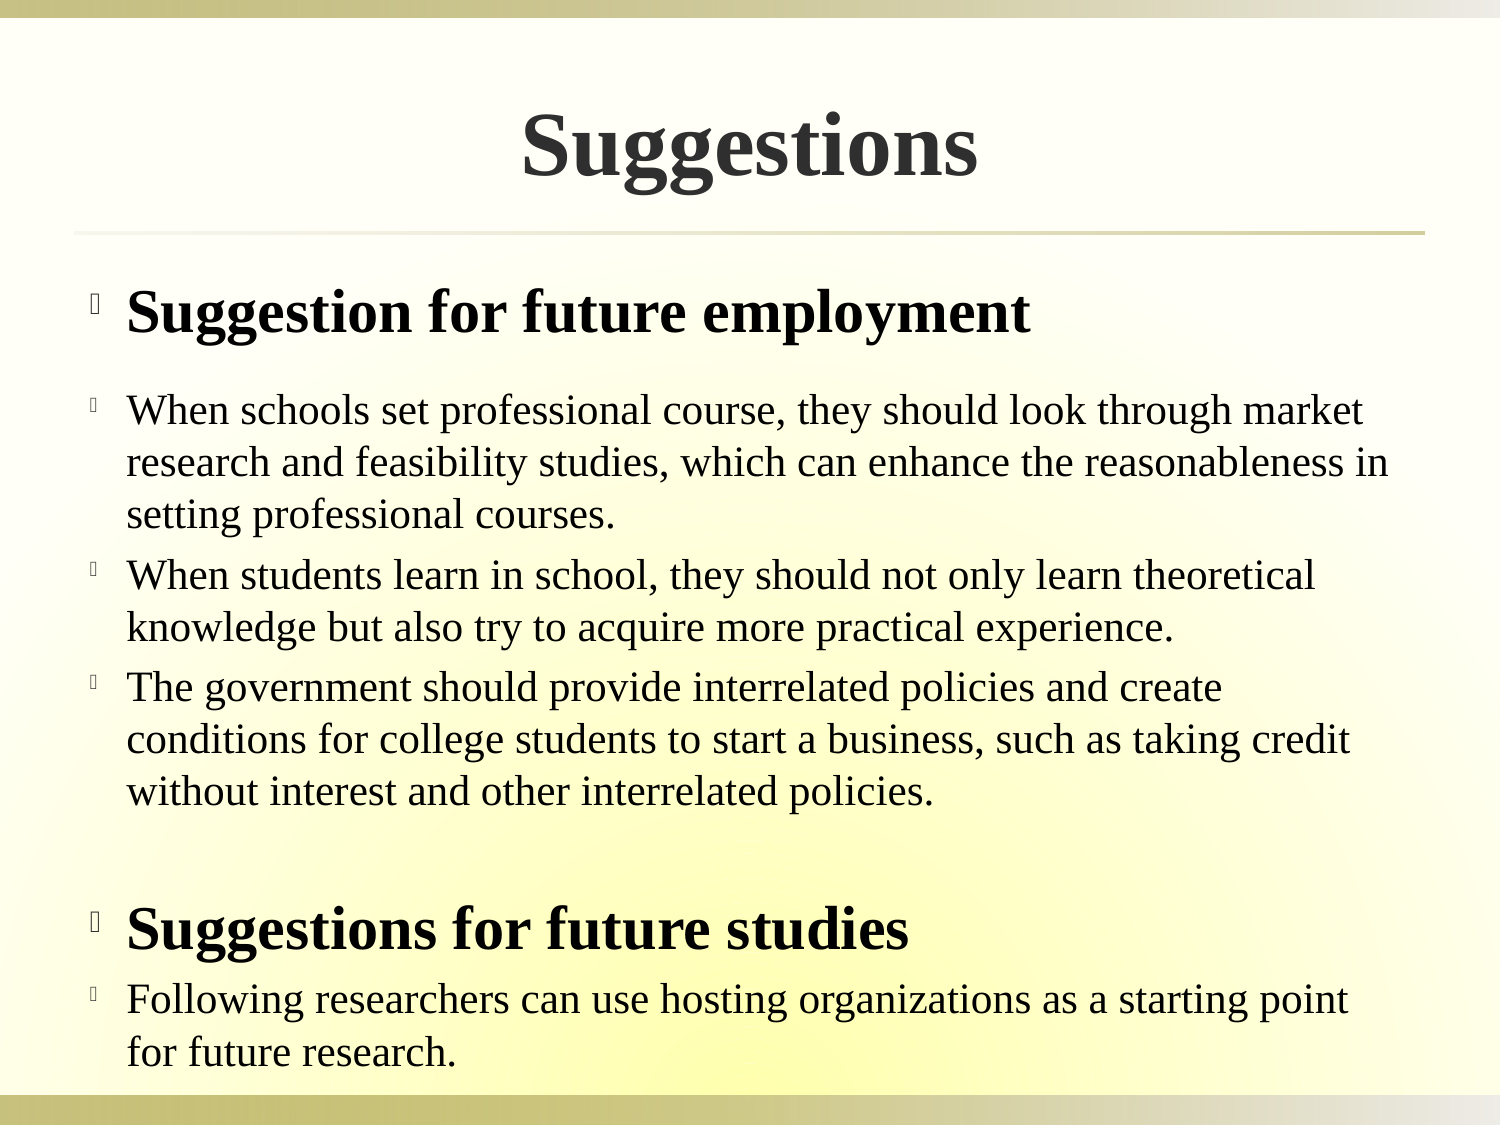

# Suggestions
Suggestion for future employment
When schools set professional course, they should look through market research and feasibility studies, which can enhance the reasonableness in setting professional courses.
When students learn in school, they should not only learn theoretical knowledge but also try to acquire more practical experience.
The government should provide interrelated policies and create conditions for college students to start a business, such as taking credit without interest and other interrelated policies.
Suggestions for future studies
Following researchers can use hosting organizations as a starting point for future research.